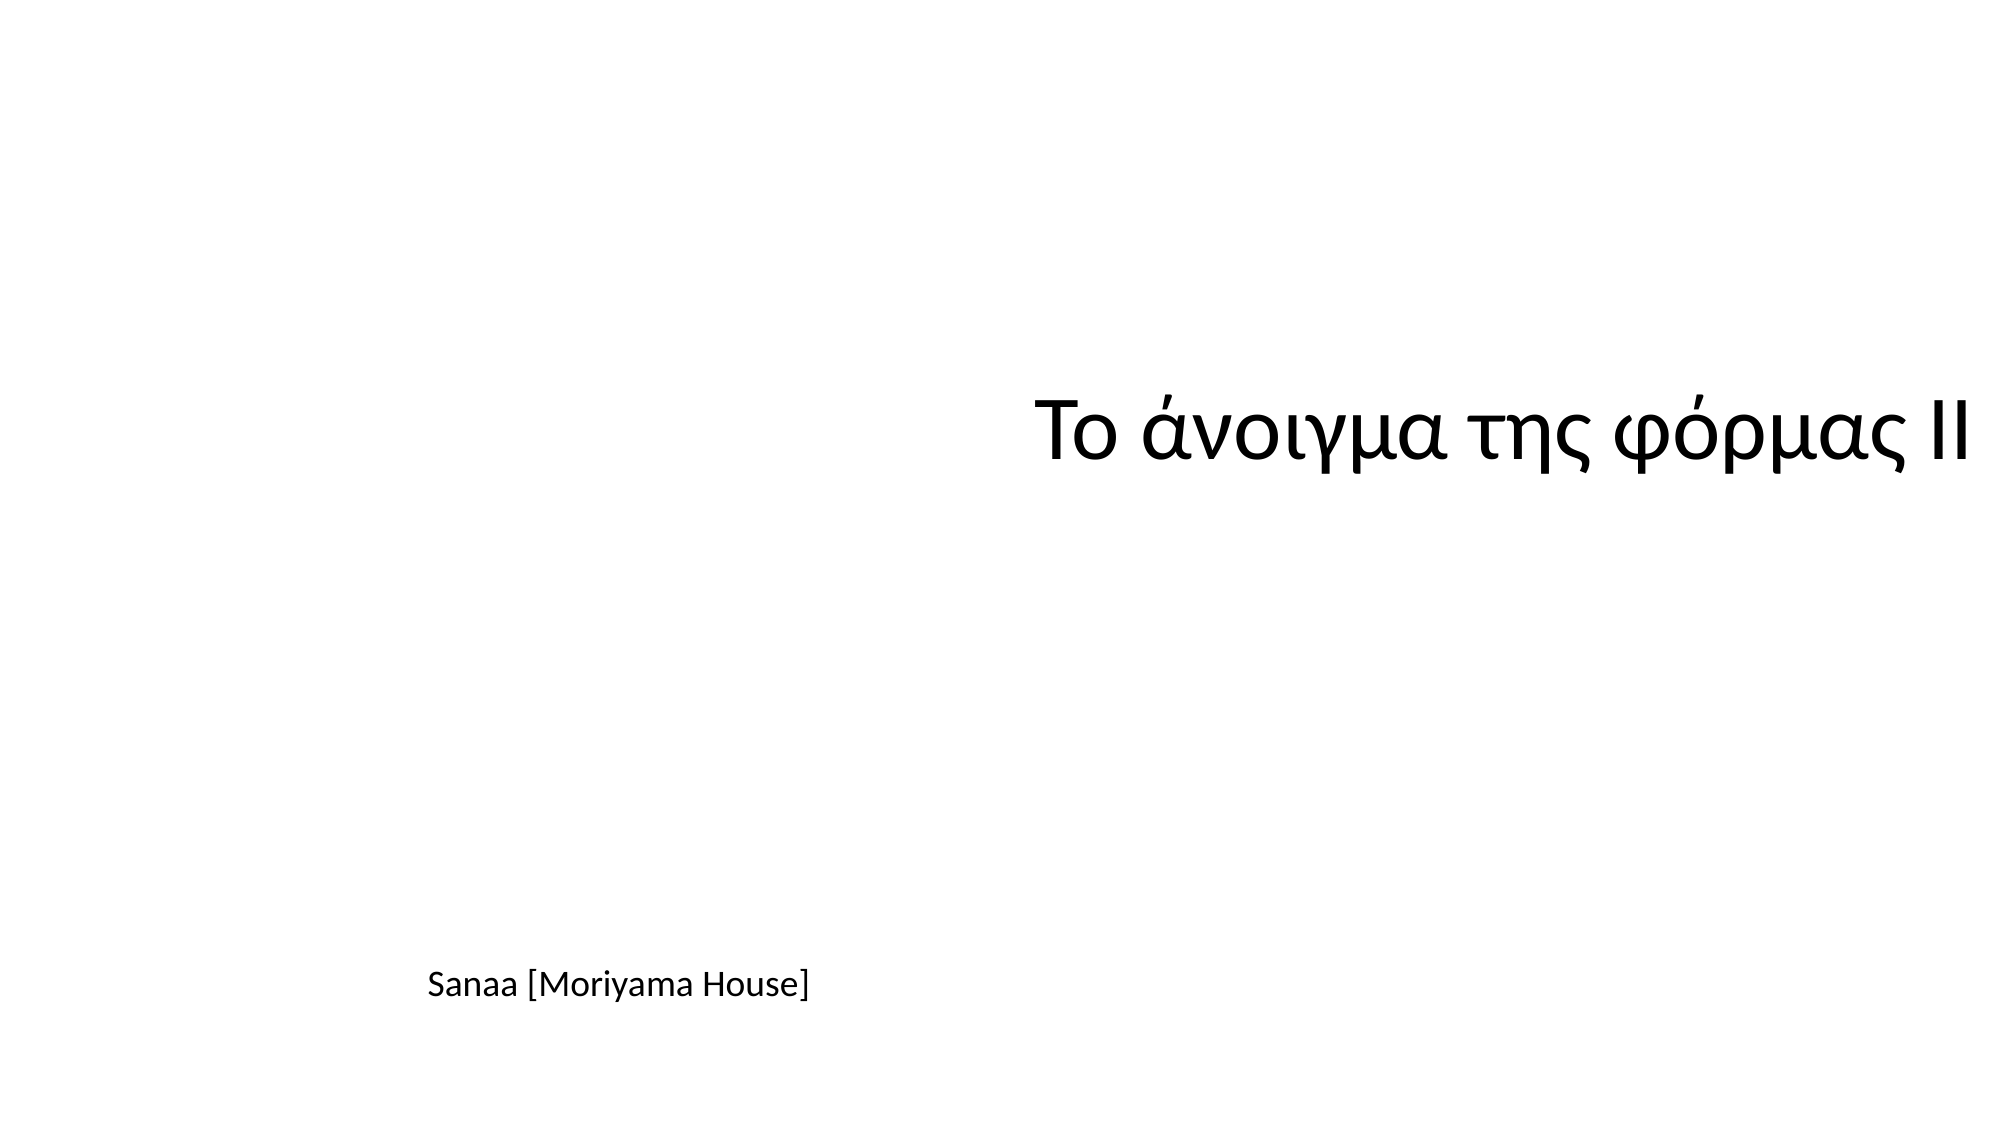

Το άνοιγμα της φόρμας ΙΙ
Sanaa [Moriyama House]